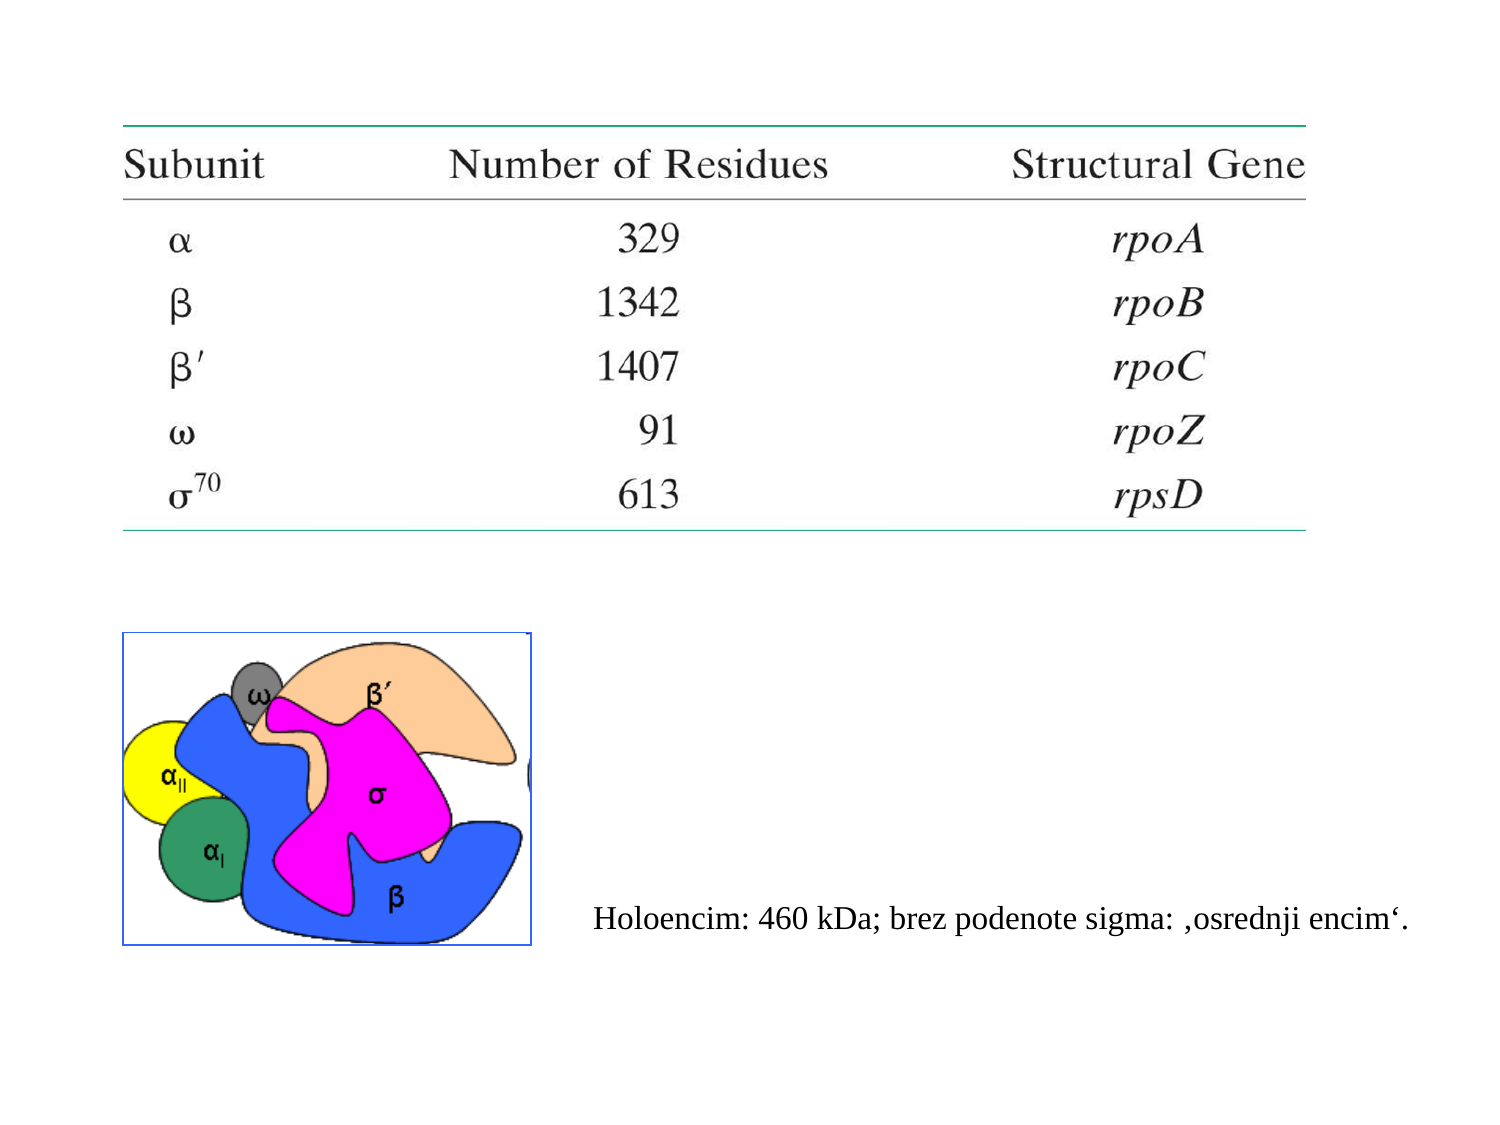

Holoencim: 460 kDa; brez podenote sigma: ‚osrednji encim‘.